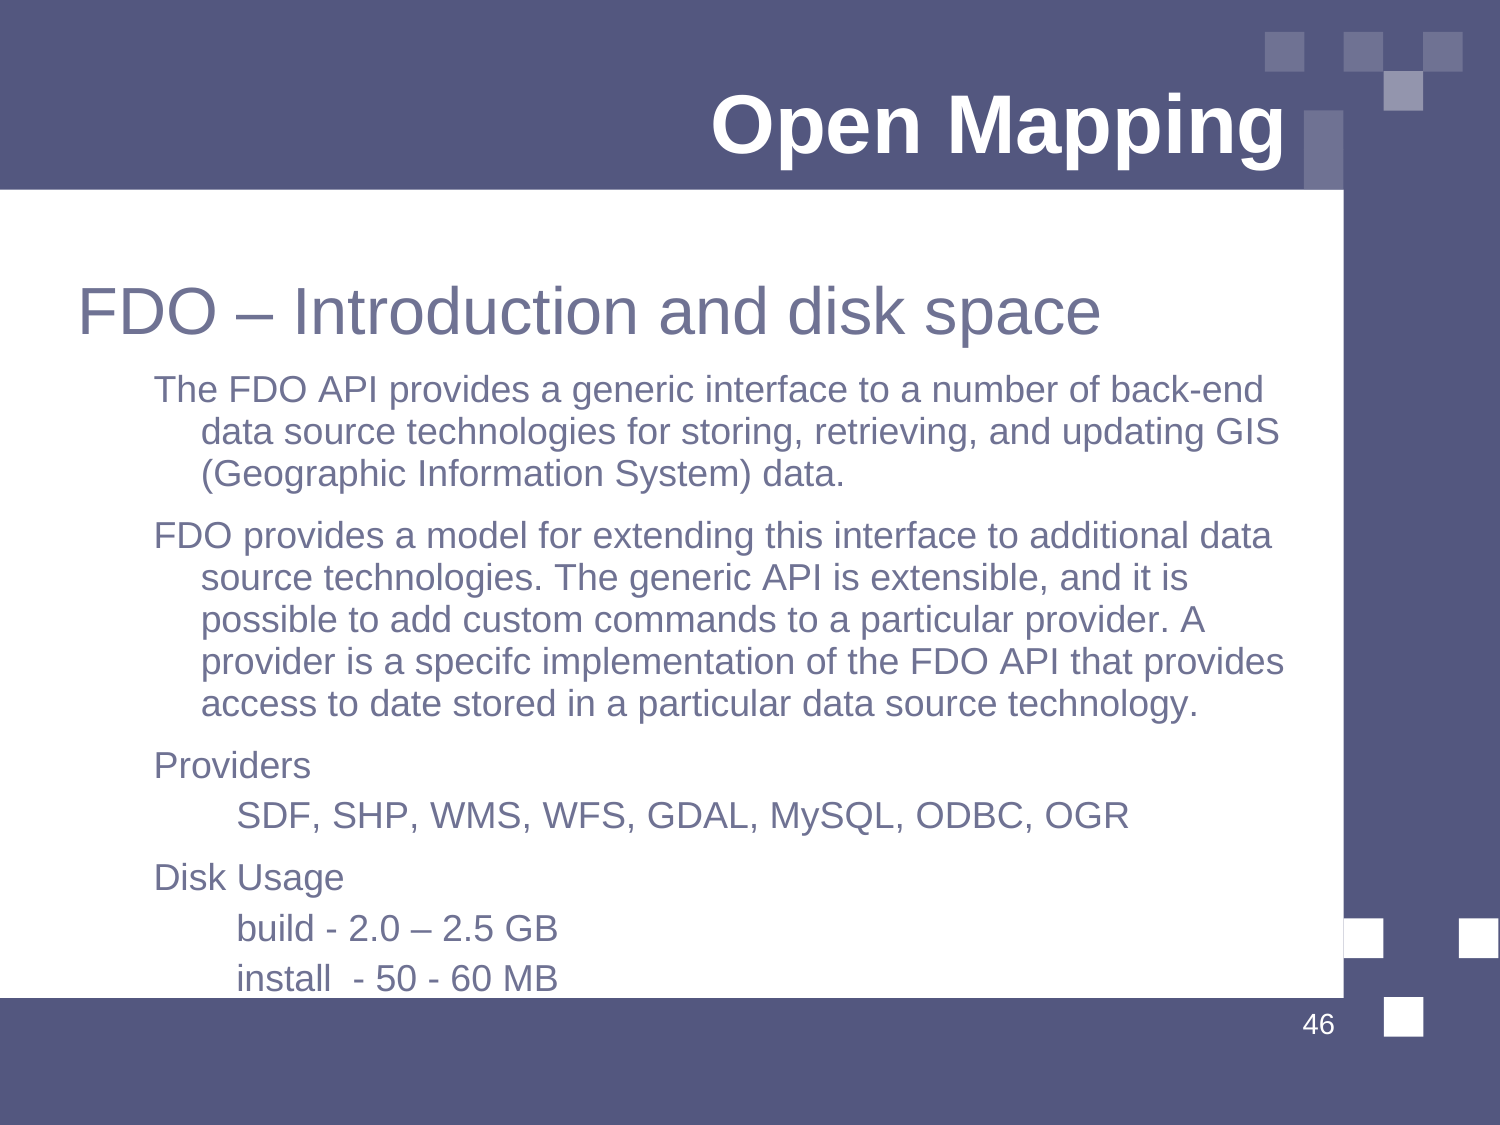

# Open Mapping
 FDO – Introduction and disk space
The FDO API provides a generic interface to a number of back-end data source technologies for storing, retrieving, and updating GIS (Geographic Information System) data.
FDO provides a model for extending this interface to additional data source technologies. The generic API is extensible, and it is possible to add custom commands to a particular provider. A provider is a specifc implementation of the FDO API that provides access to date stored in a particular data source technology.
Providers
SDF, SHP, WMS, WFS, GDAL, MySQL, ODBC, OGR
Disk Usage
build - 2.0 – 2.5 GB
install - 50 - 60 MB
46